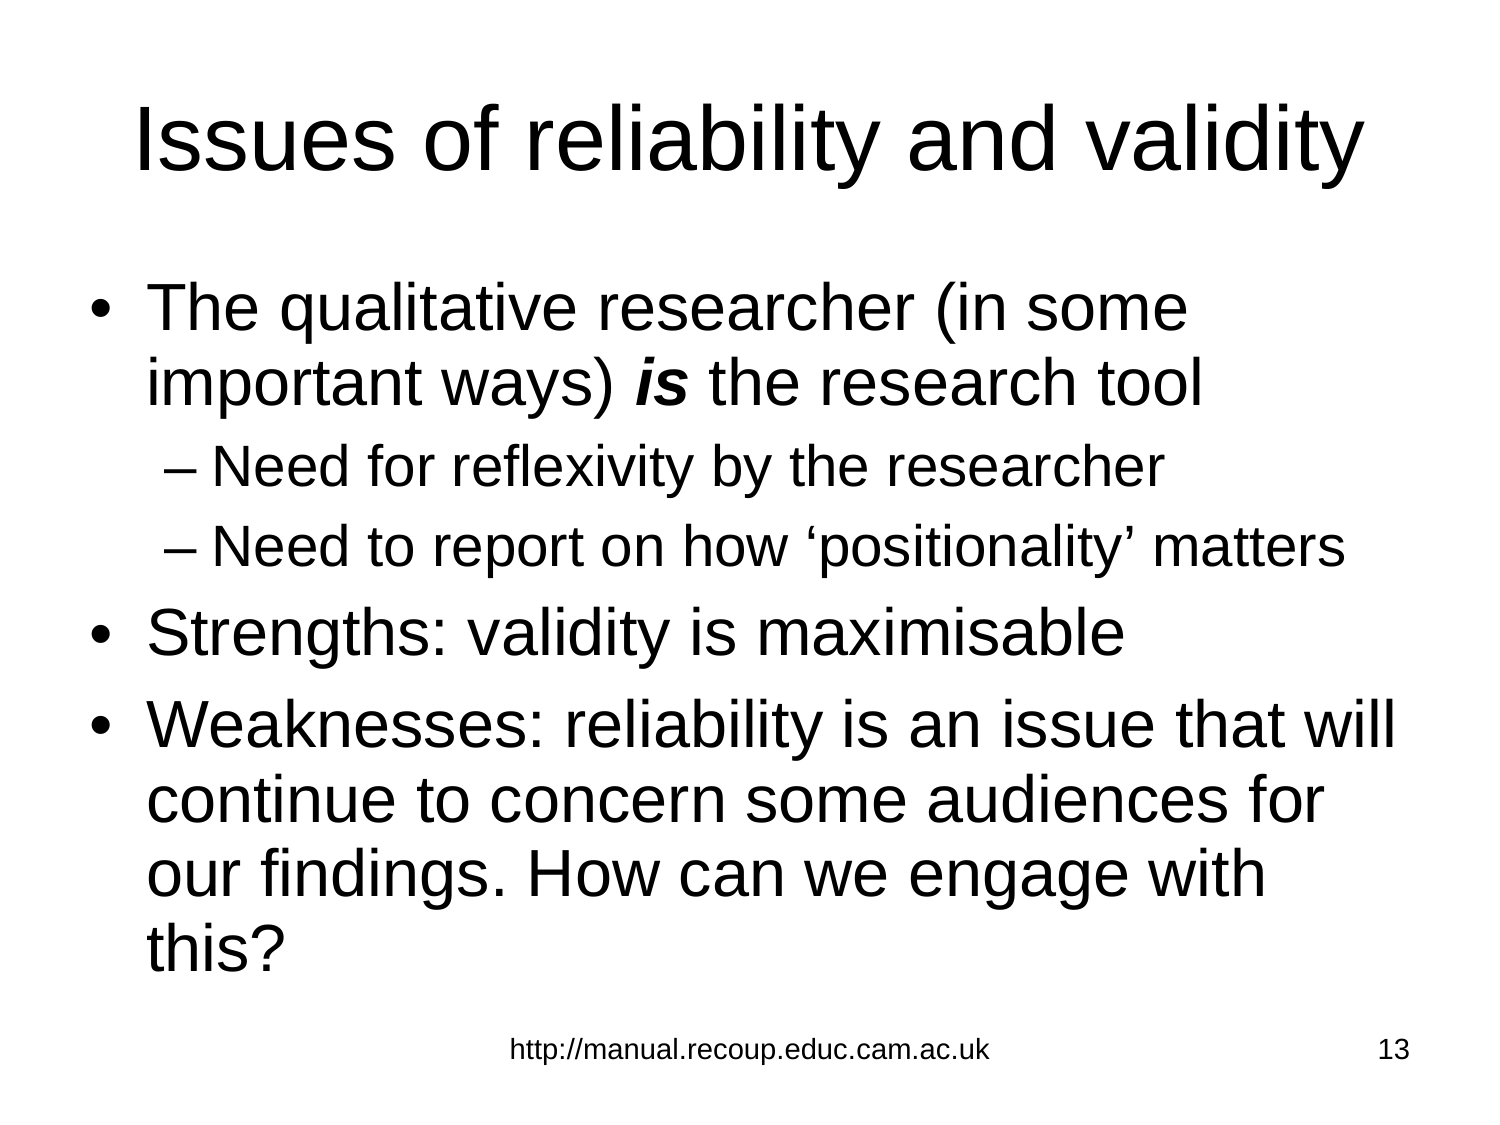

# Issues of reliability and validity
The qualitative researcher (in some important ways) is the research tool
Need for reflexivity by the researcher
Need to report on how ‘positionality’ matters
Strengths: validity is maximisable
Weaknesses: reliability is an issue that will continue to concern some audiences for our findings. How can we engage with this?
http://manual.recoup.educ.cam.ac.uk
13